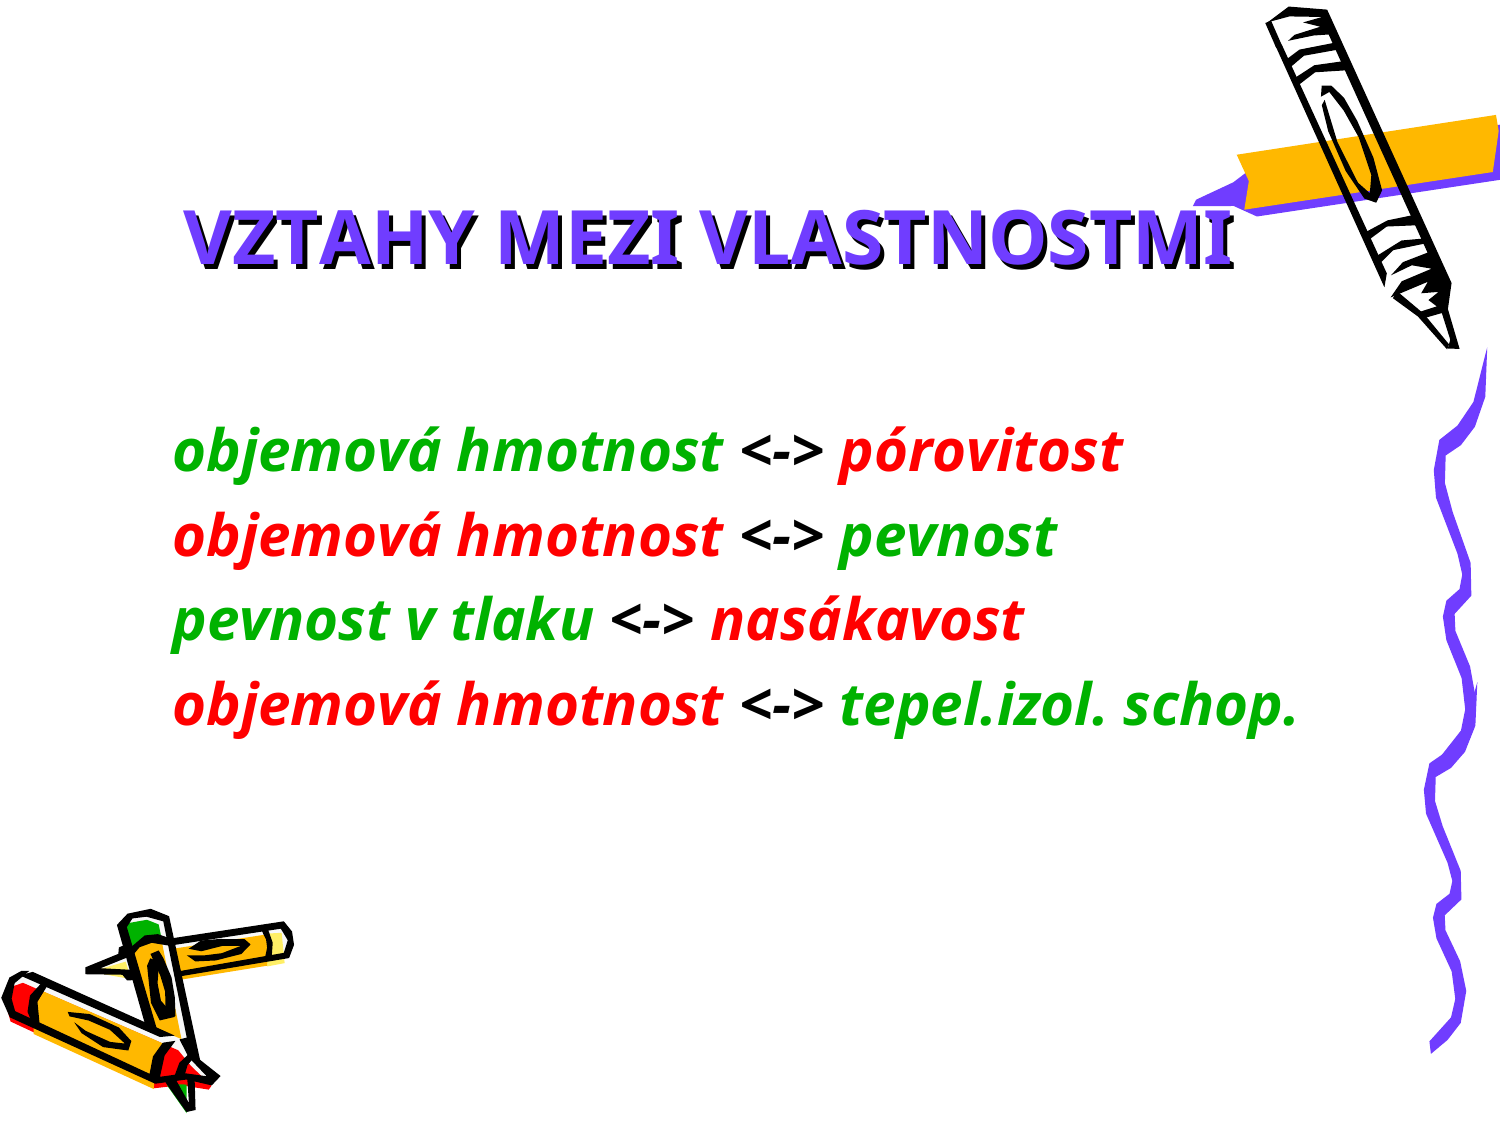

# VZTAHY MEZI VLASTNOSTMI
objemová hmotnost <-> pórovitost
objemová hmotnost <-> pevnost
pevnost v tlaku <-> nasákavost
objemová hmotnost <-> tepel.izol. schop.